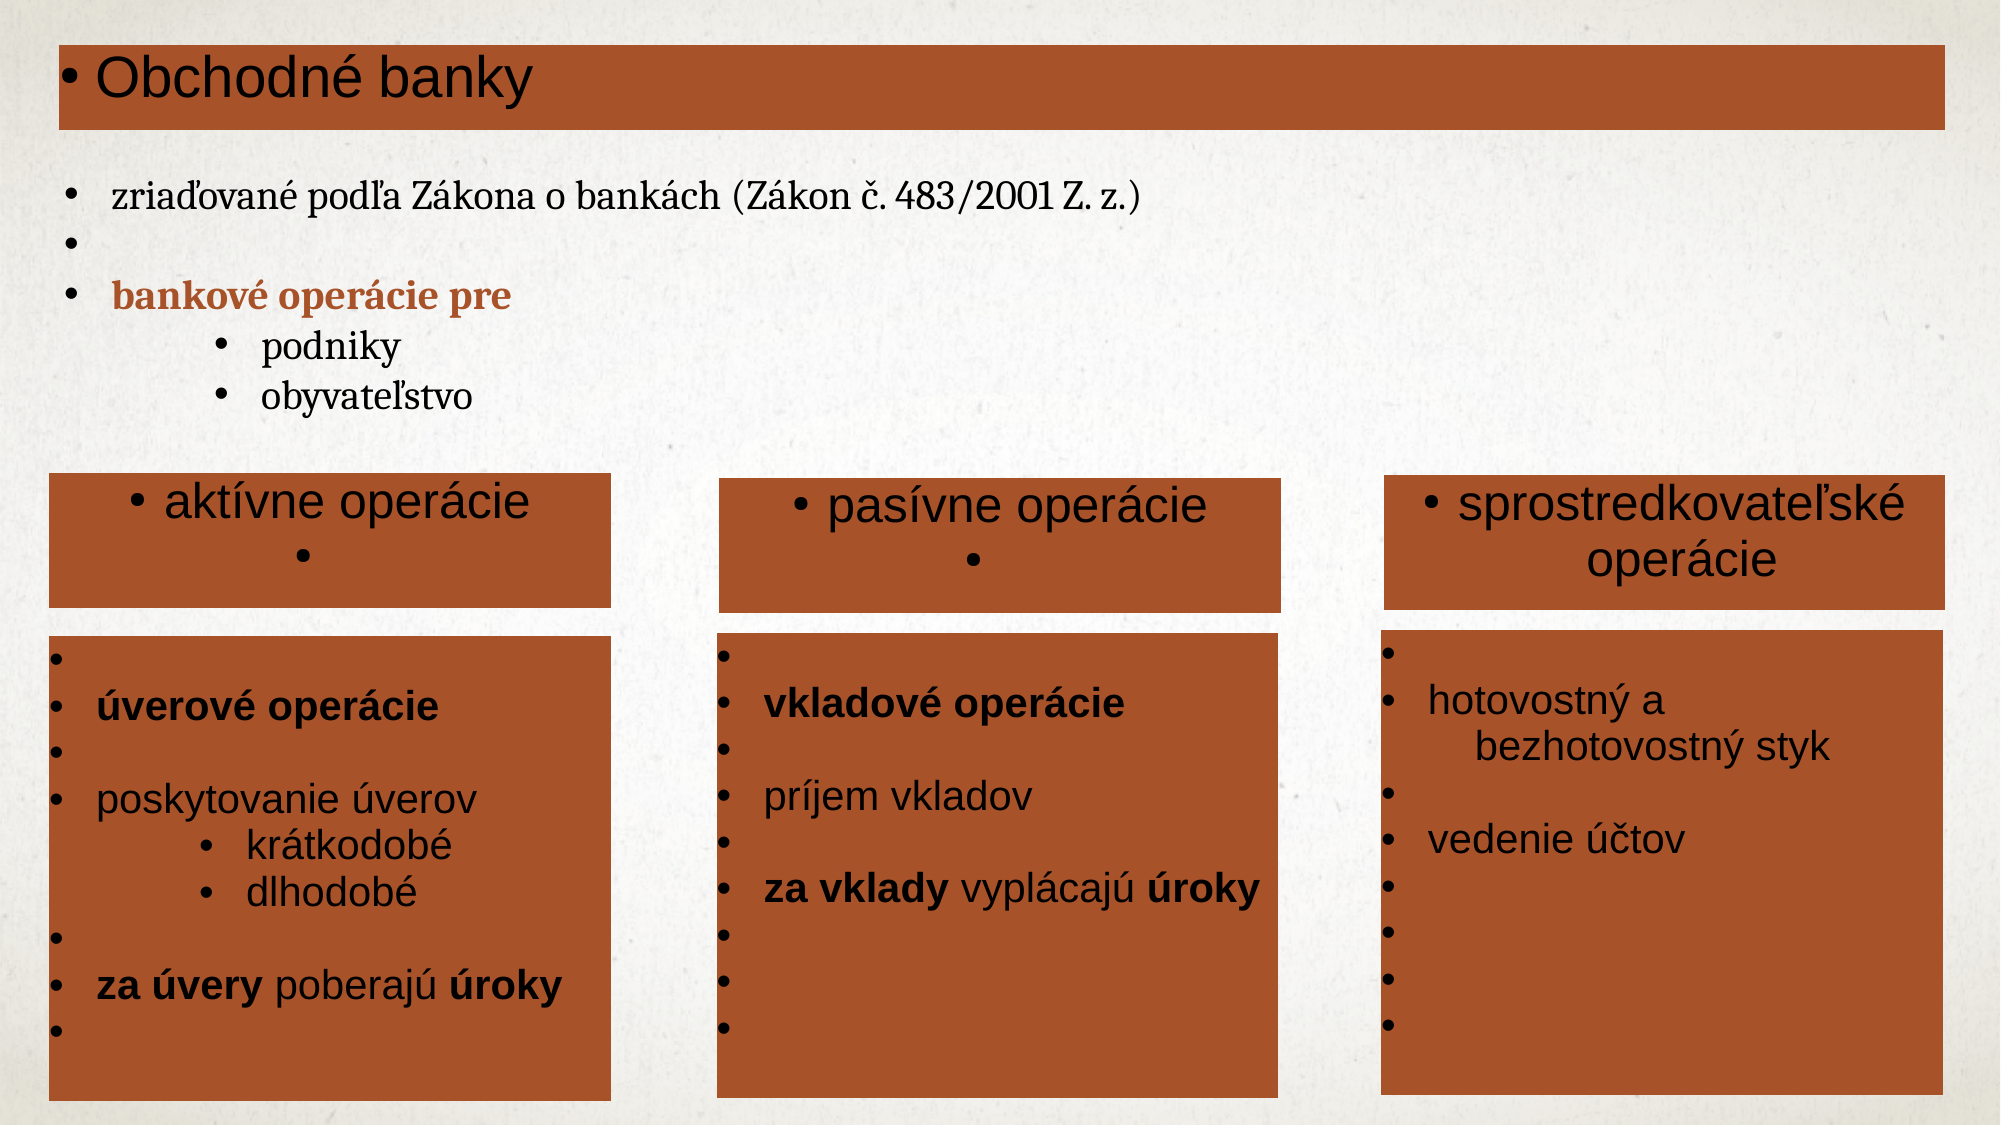

| Obchodné banky |
| --- |
zriaďované podľa Zákona o bankách (Zákon č. 483/2001 Z. z.)
bankové operácie pre
podniky
obyvateľstvo
| aktívne operácie |
| --- |
| sprostredkovateľské operácie |
| --- |
| pasívne operácie |
| --- |
| hotovostný a bezhotovostný styk vedenie účtov |
| --- |
| vkladové operácie príjem vkladov za vklady vyplácajú úroky |
| --- |
| úverové operácie poskytovanie úverov krátkodobé dlhodobé za úvery poberajú úroky |
| --- |